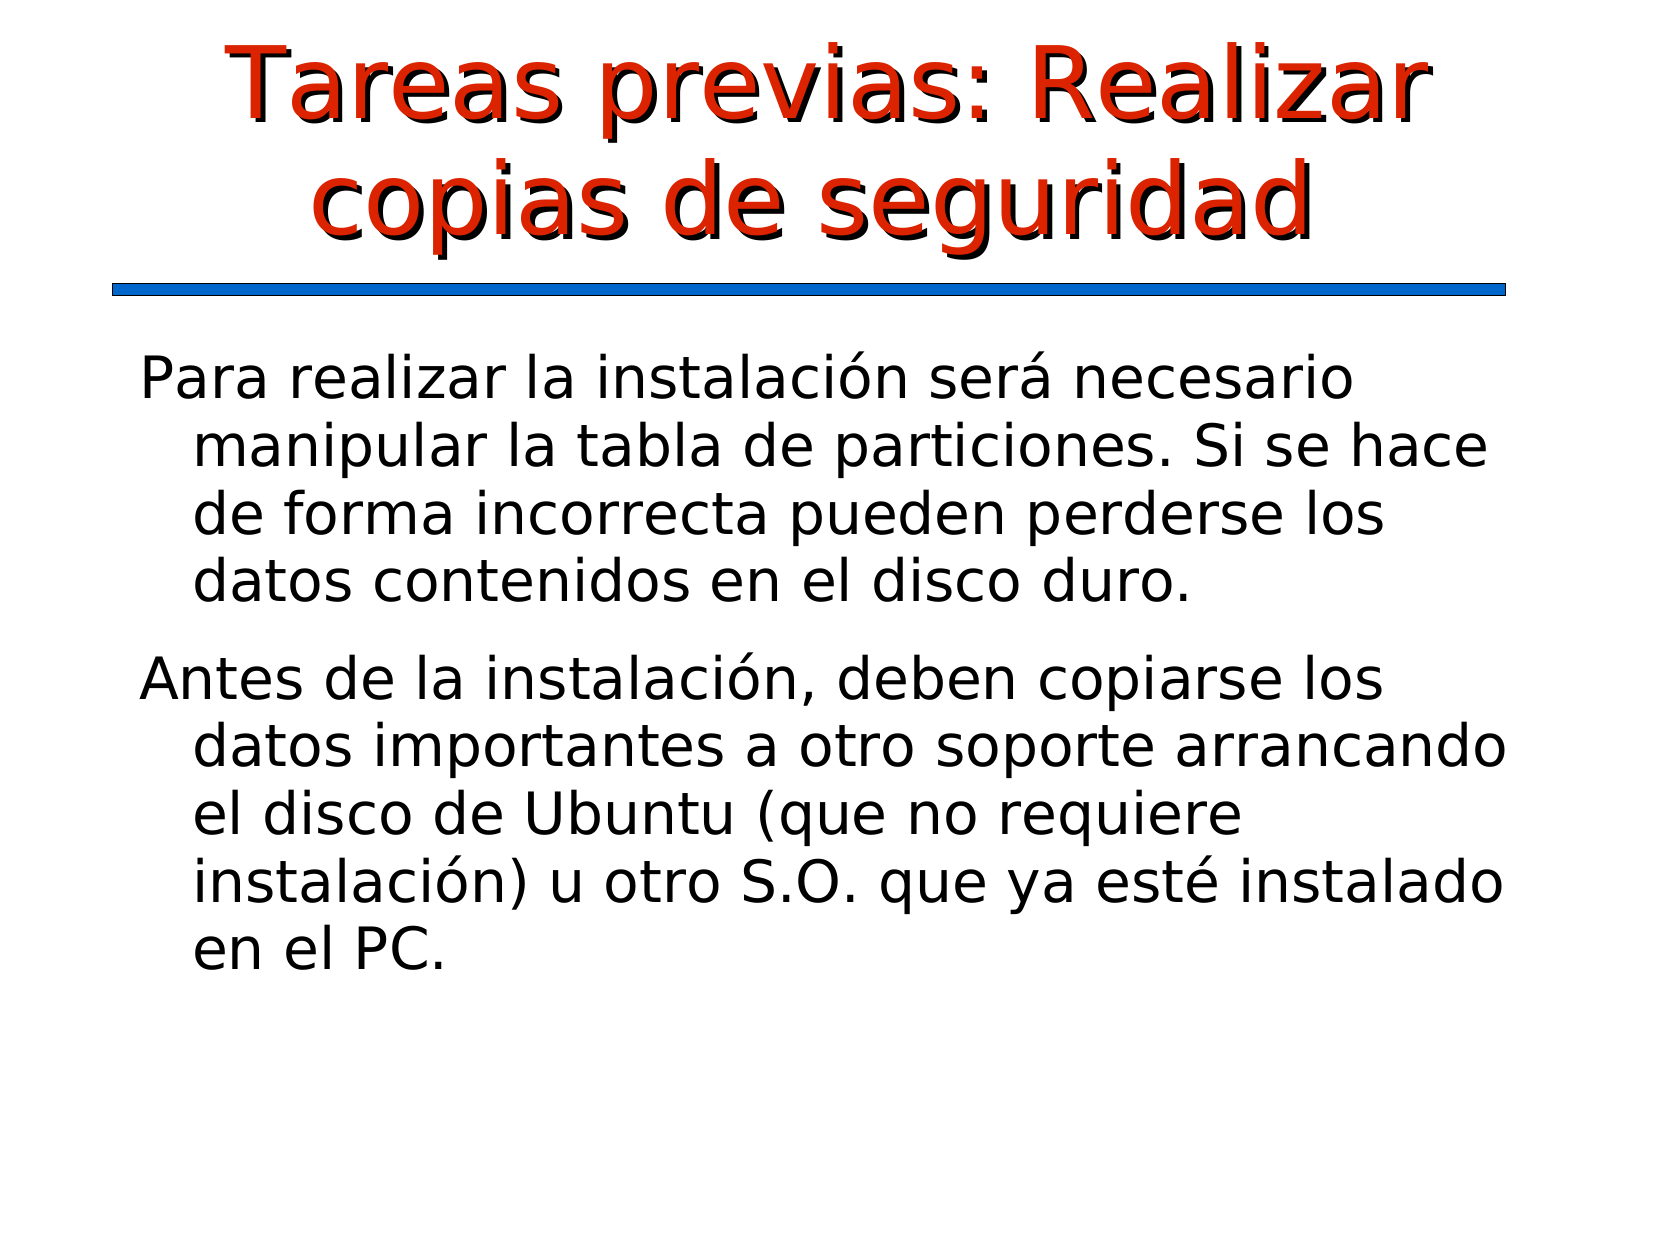

# Tareas previas: Realizar copias de seguridad
Para realizar la instalación será necesario manipular la tabla de particiones. Si se hace de forma incorrecta pueden perderse los datos contenidos en el disco duro.
Antes de la instalación, deben copiarse los datos importantes a otro soporte arrancando el disco de Ubuntu (que no requiere instalación) u otro S.O. que ya esté instalado en el PC.